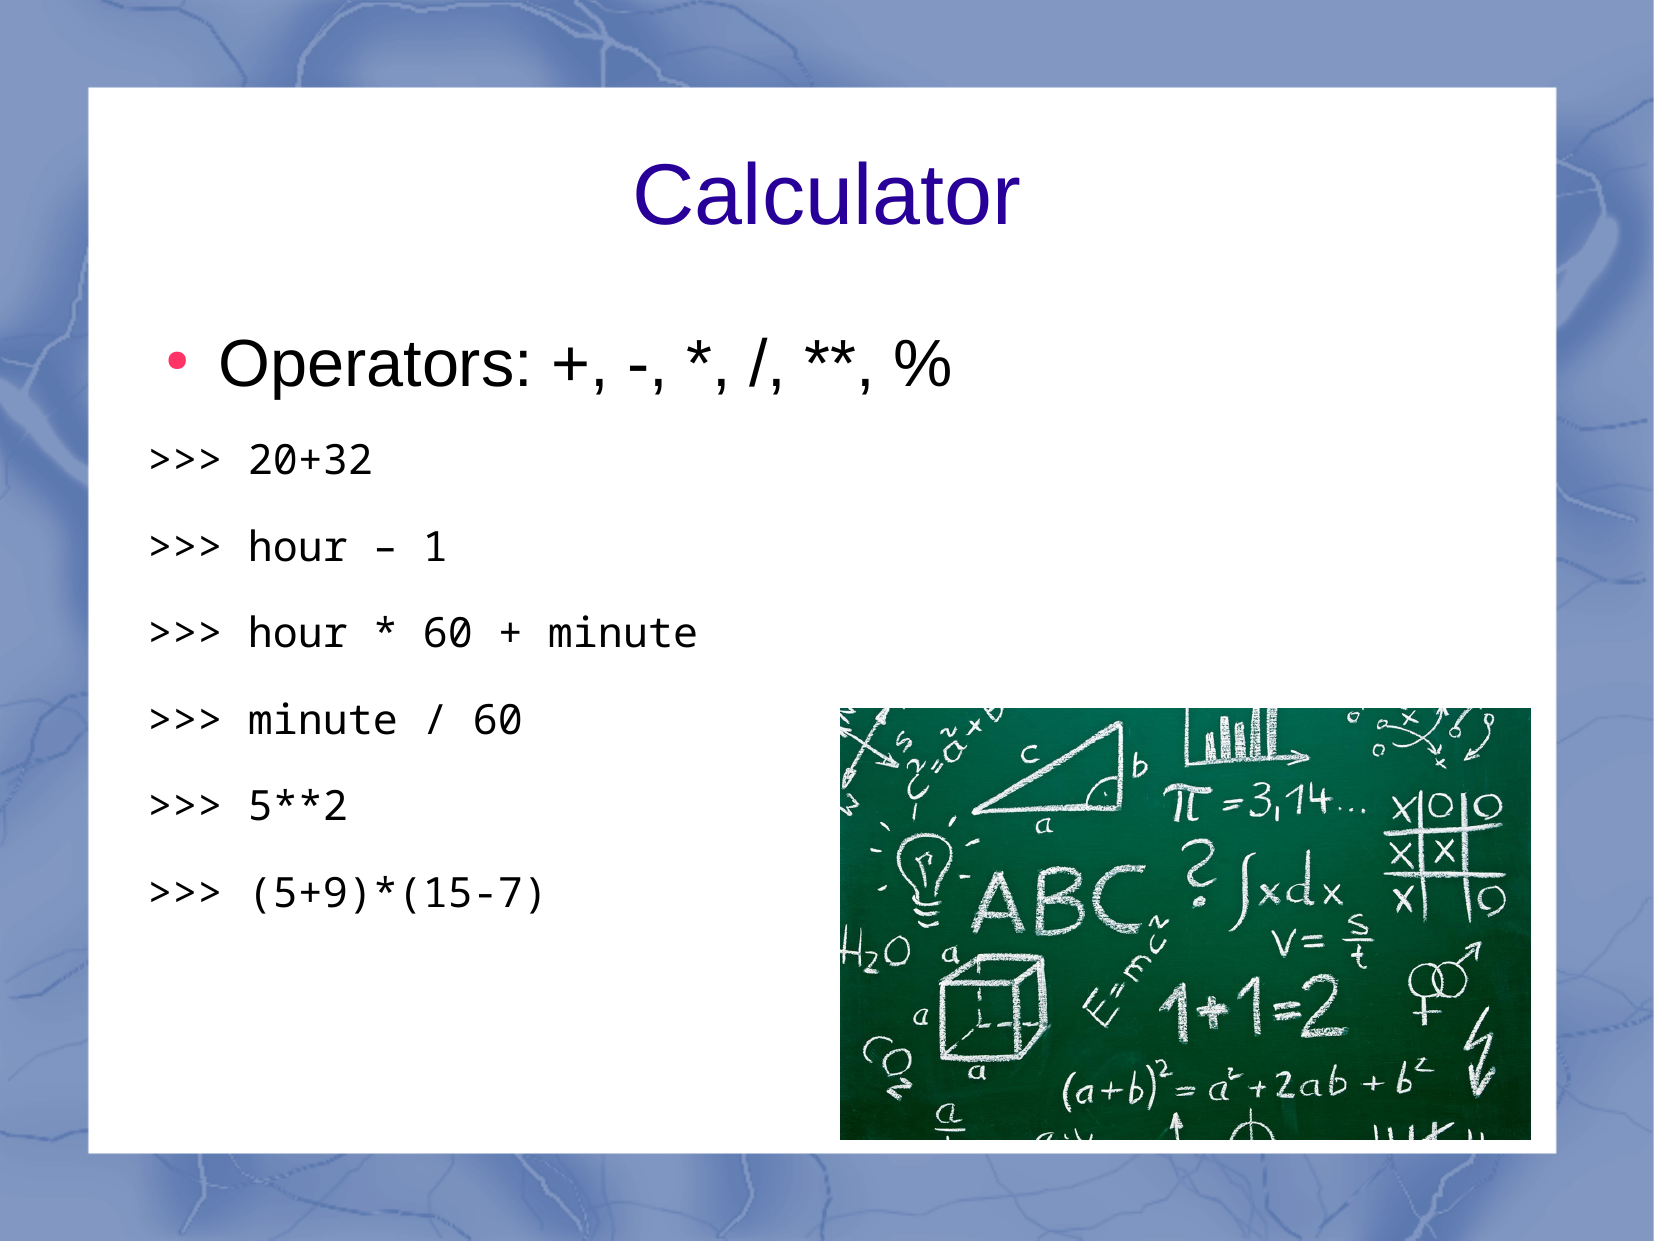

# Calculator
Operators: +, -, *, /, **, %
>>> 20+32
>>> hour – 1
>>> hour * 60 + minute
>>> minute / 60
>>> 5**2
>>> (5+9)*(15-7)